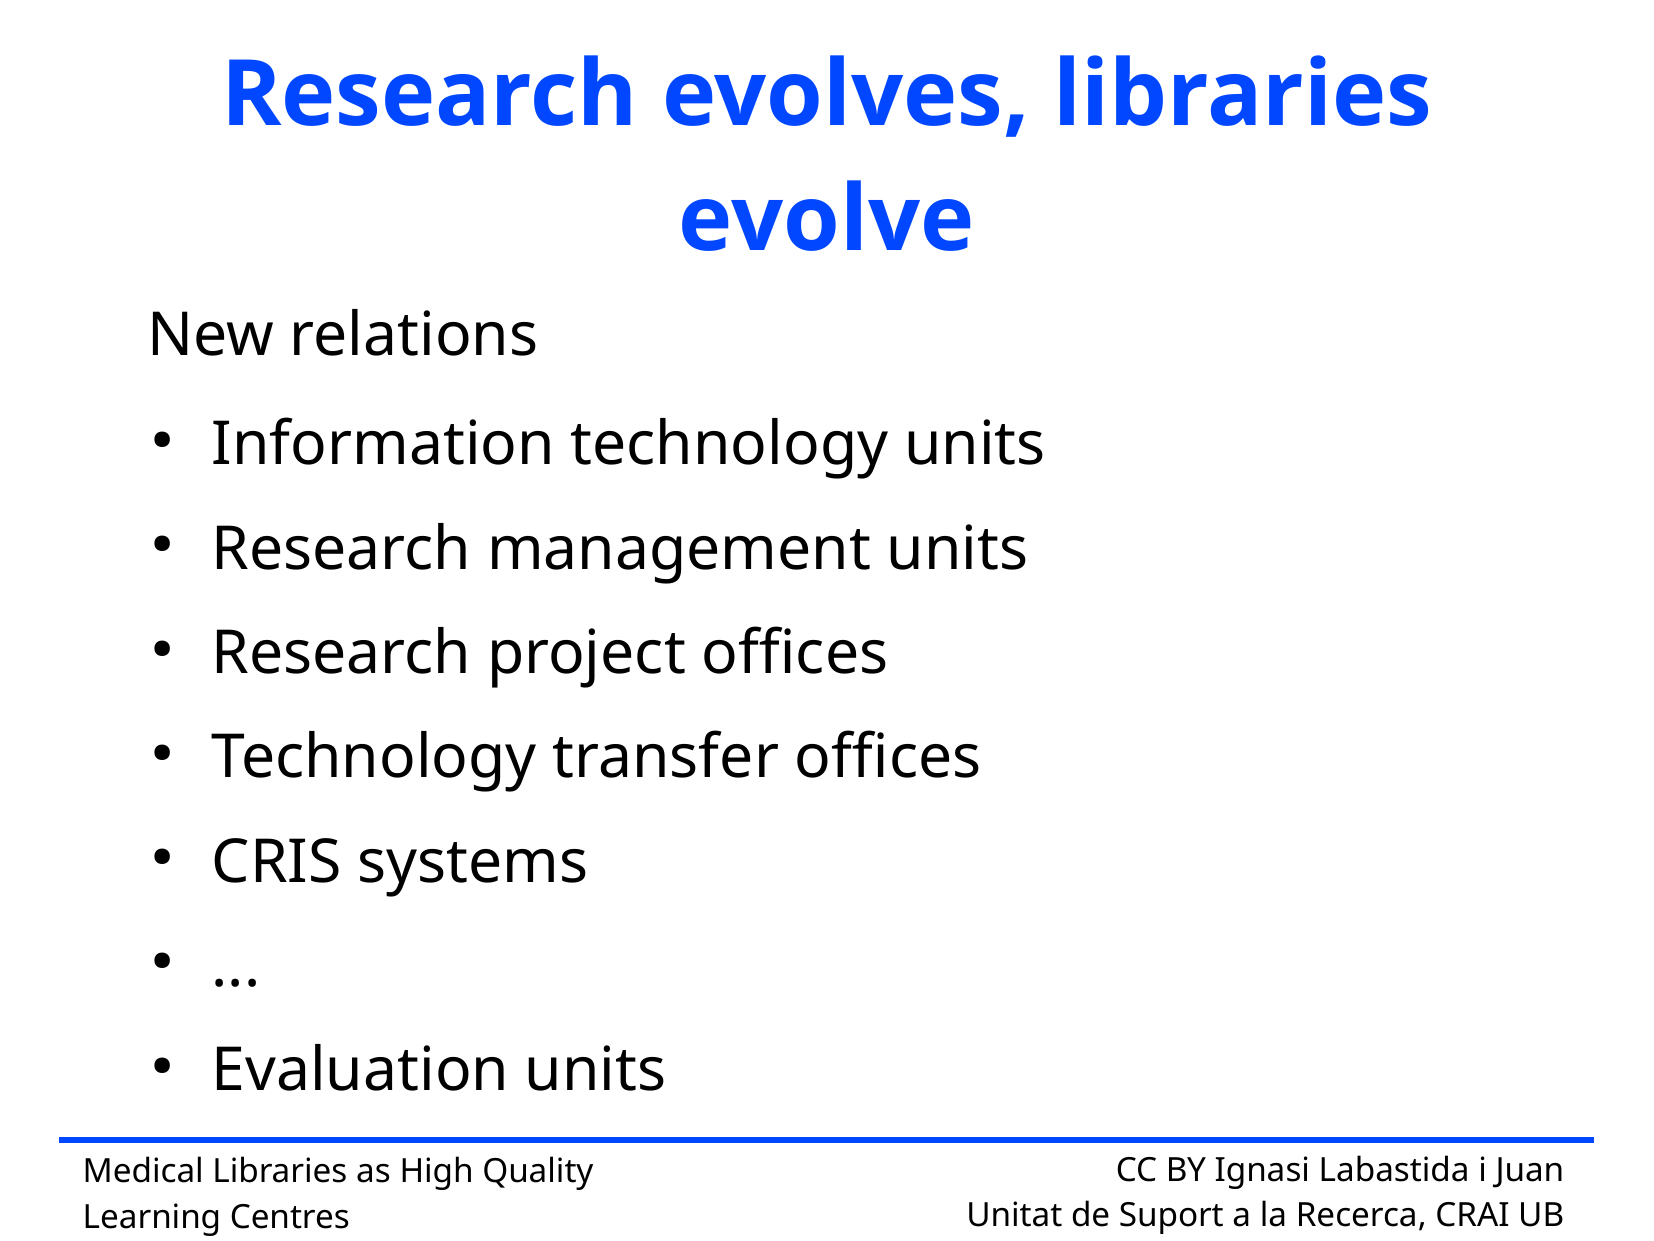

# Research evolves, libraries evolve
New relations
Information technology units
Research management units
Research project offices
Technology transfer offices
CRIS systems
...
Evaluation units